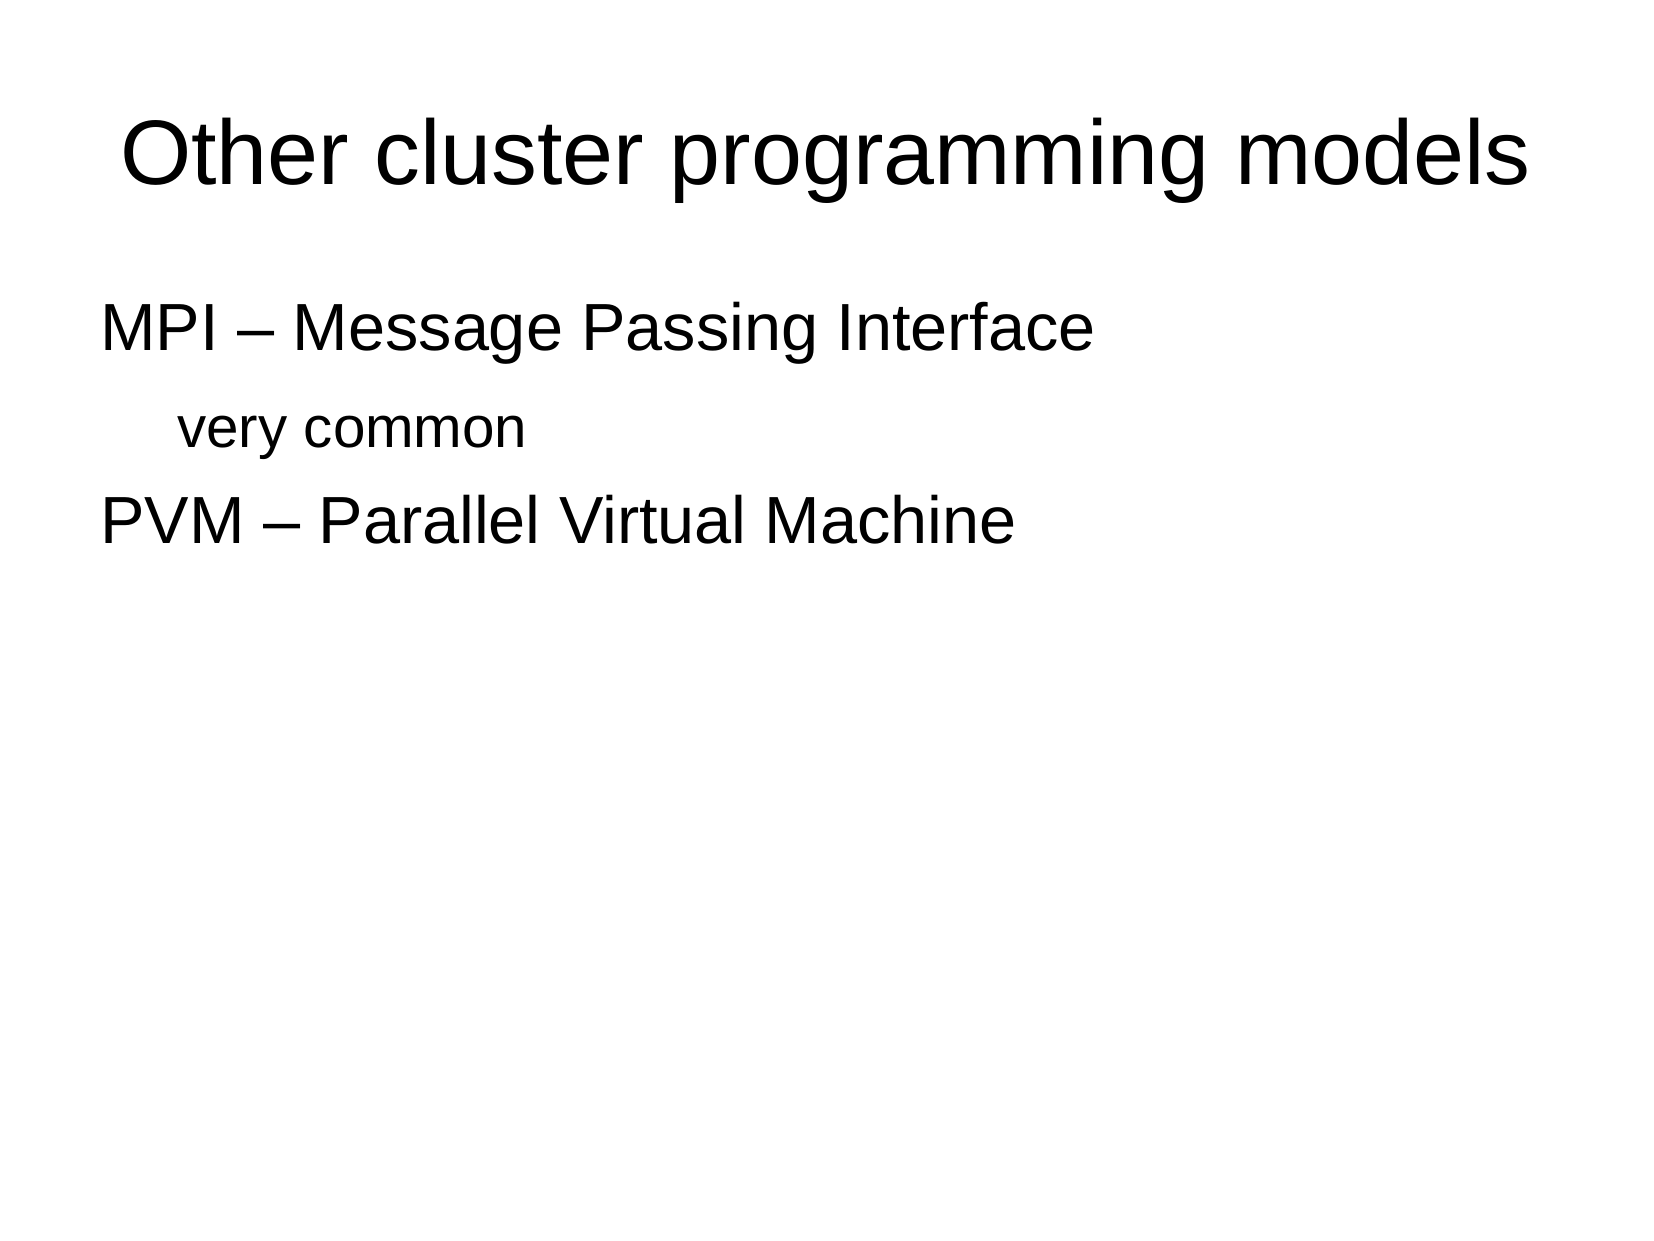

# Other cluster programming models
MPI – Message Passing Interface
very common
PVM – Parallel Virtual Machine